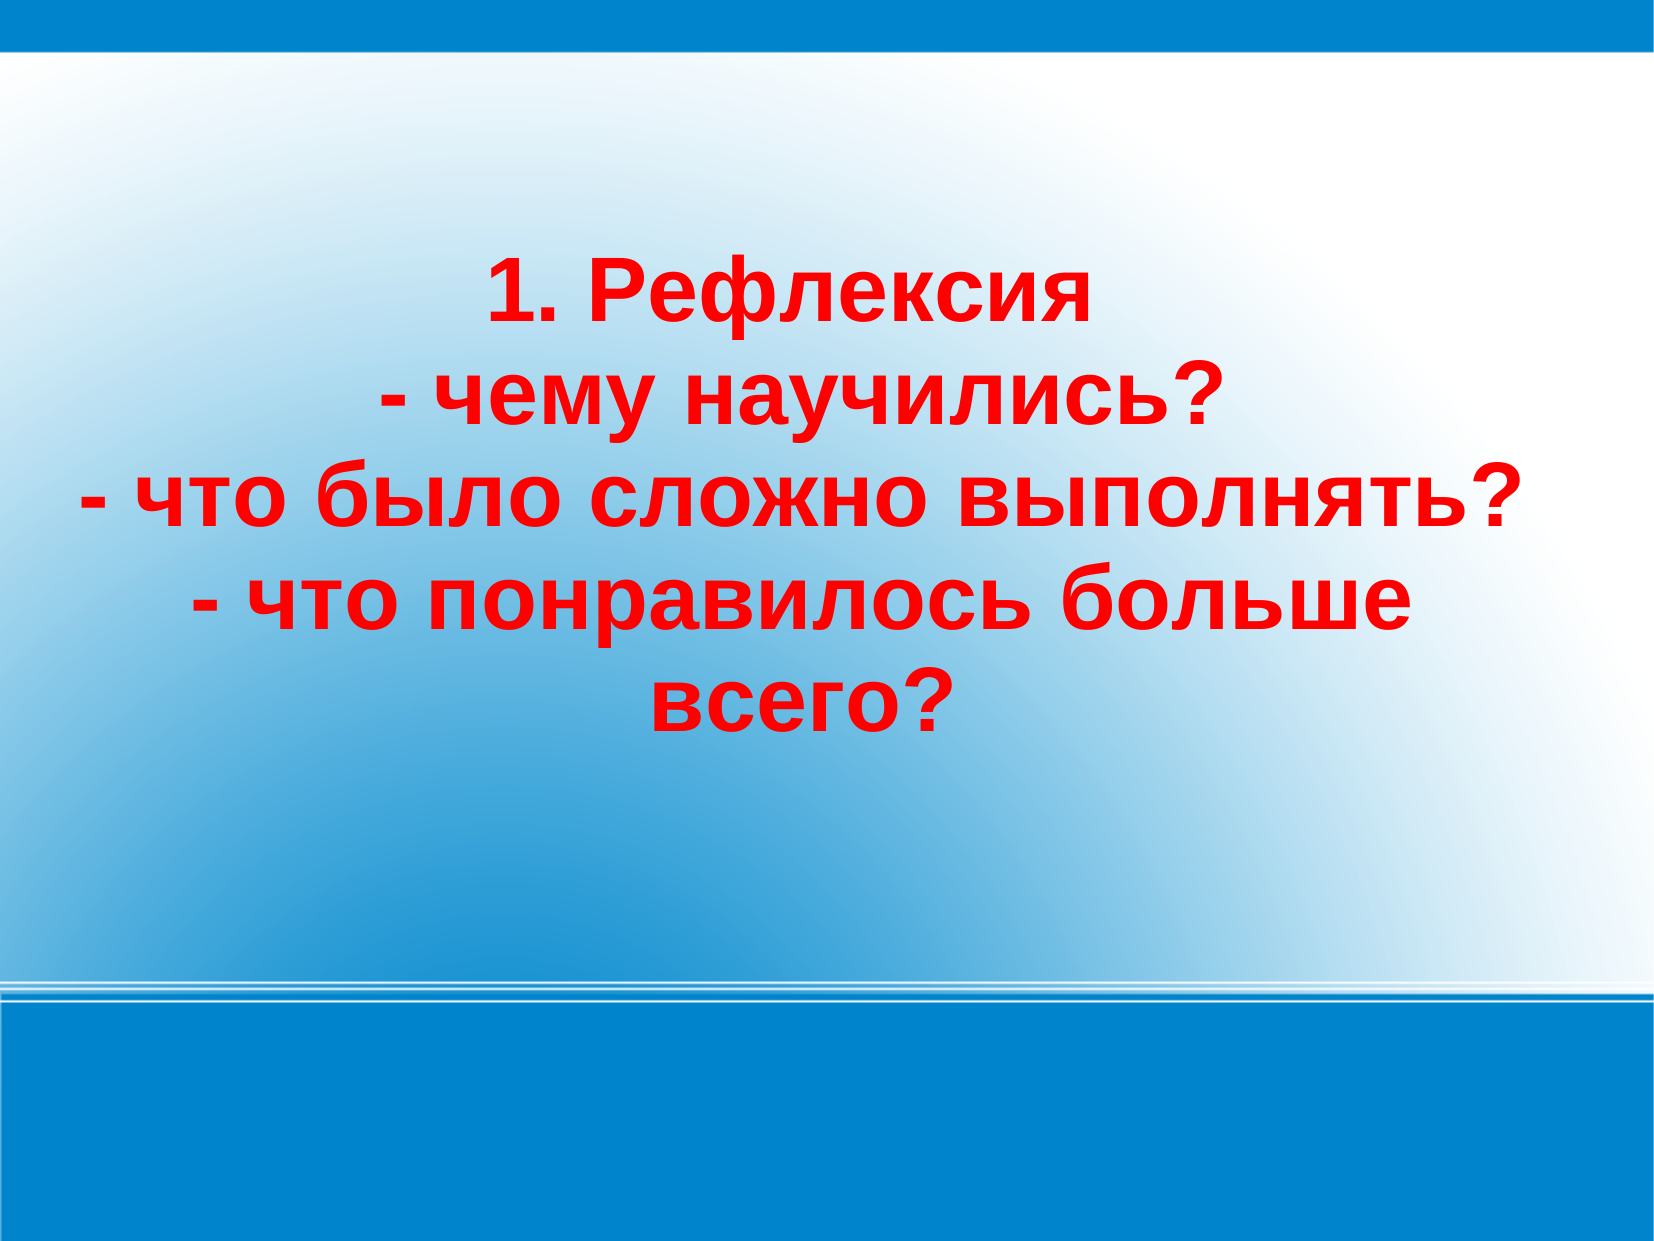

# 1. Рефлексия - чему научились? - что было сложно выполнять? - что понравилось больше всего?